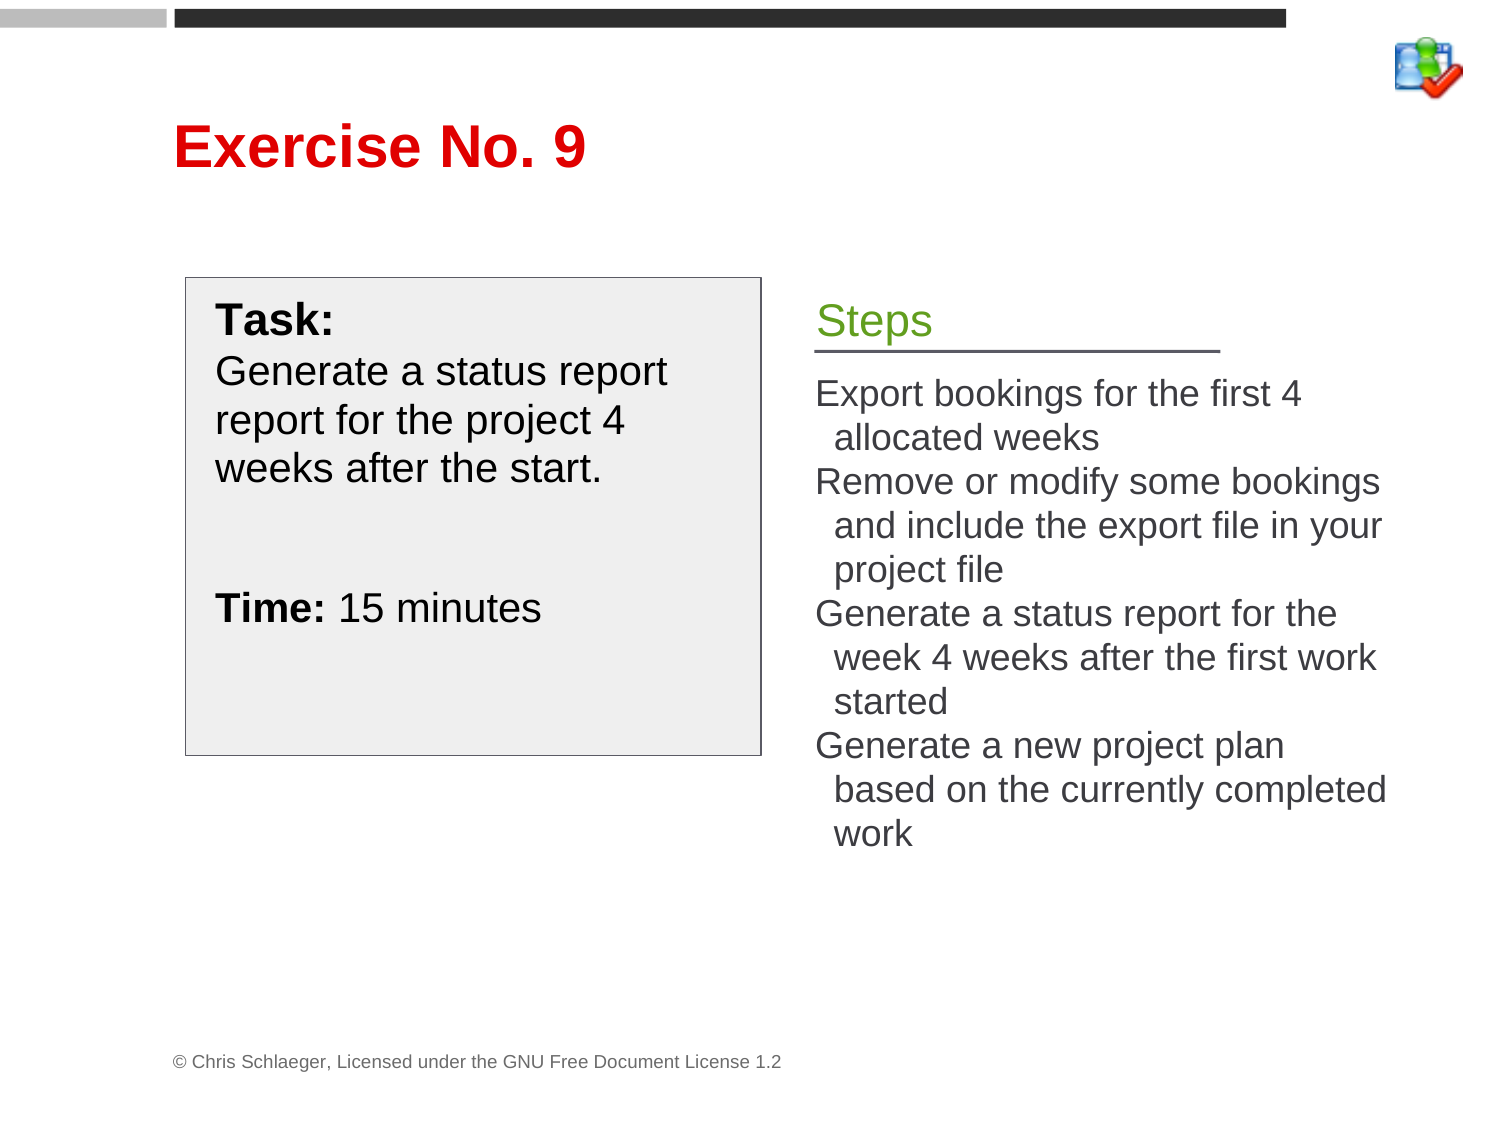

# Exercise No. 9
Task:
Generate a status report report for the project 4 weeks after the start.
Time: 15 minutes
Steps
Export bookings for the first 4 allocated weeks
Remove or modify some bookings and include the export file in your project file
Generate a status report for the week 4 weeks after the first work started
Generate a new project plan based on the currently completed work